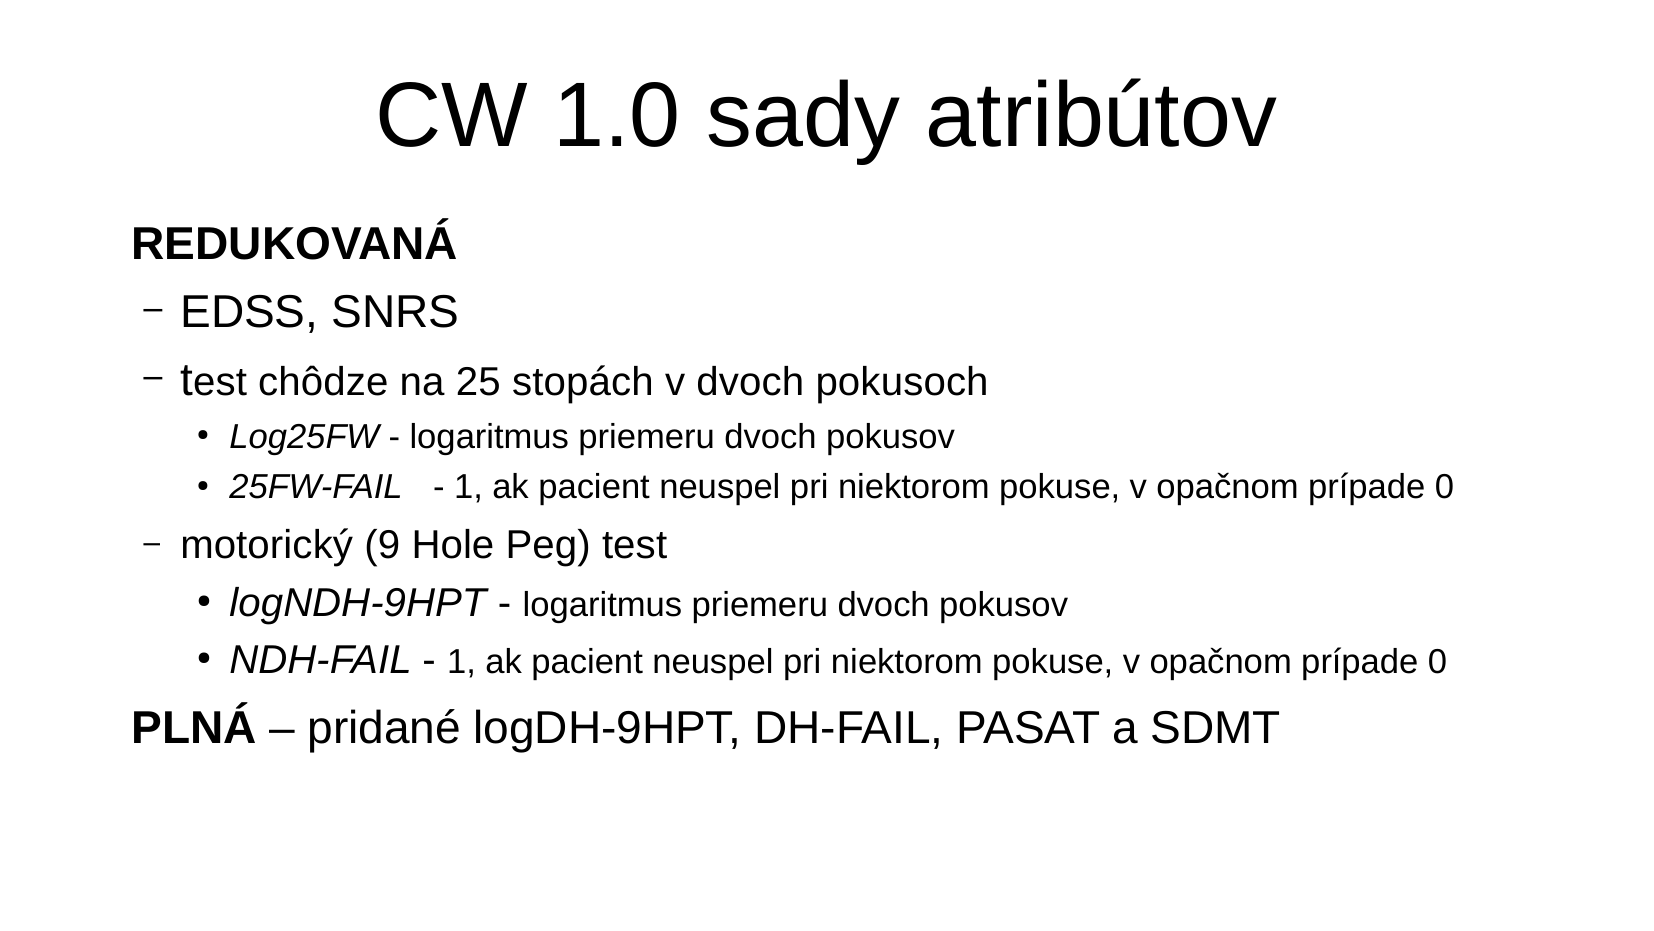

# CW 1.0 sady atribútov
REDUKOVANÁ
EDSS, SNRS
test chôdze na 25 stopách v dvoch pokusoch
Log25FW - logaritmus priemeru dvoch pokusov
25FW-FAIL	- 1, ak pacient neuspel pri niektorom pokuse, v opačnom prípade 0
motorický (9 Hole Peg) test
logNDH-9HPT - logaritmus priemeru dvoch pokusov
NDH-FAIL - 1, ak pacient neuspel pri niektorom pokuse, v opačnom prípade 0
PLNÁ – pridané logDH-9HPT, DH-FAIL, PASAT a SDMT